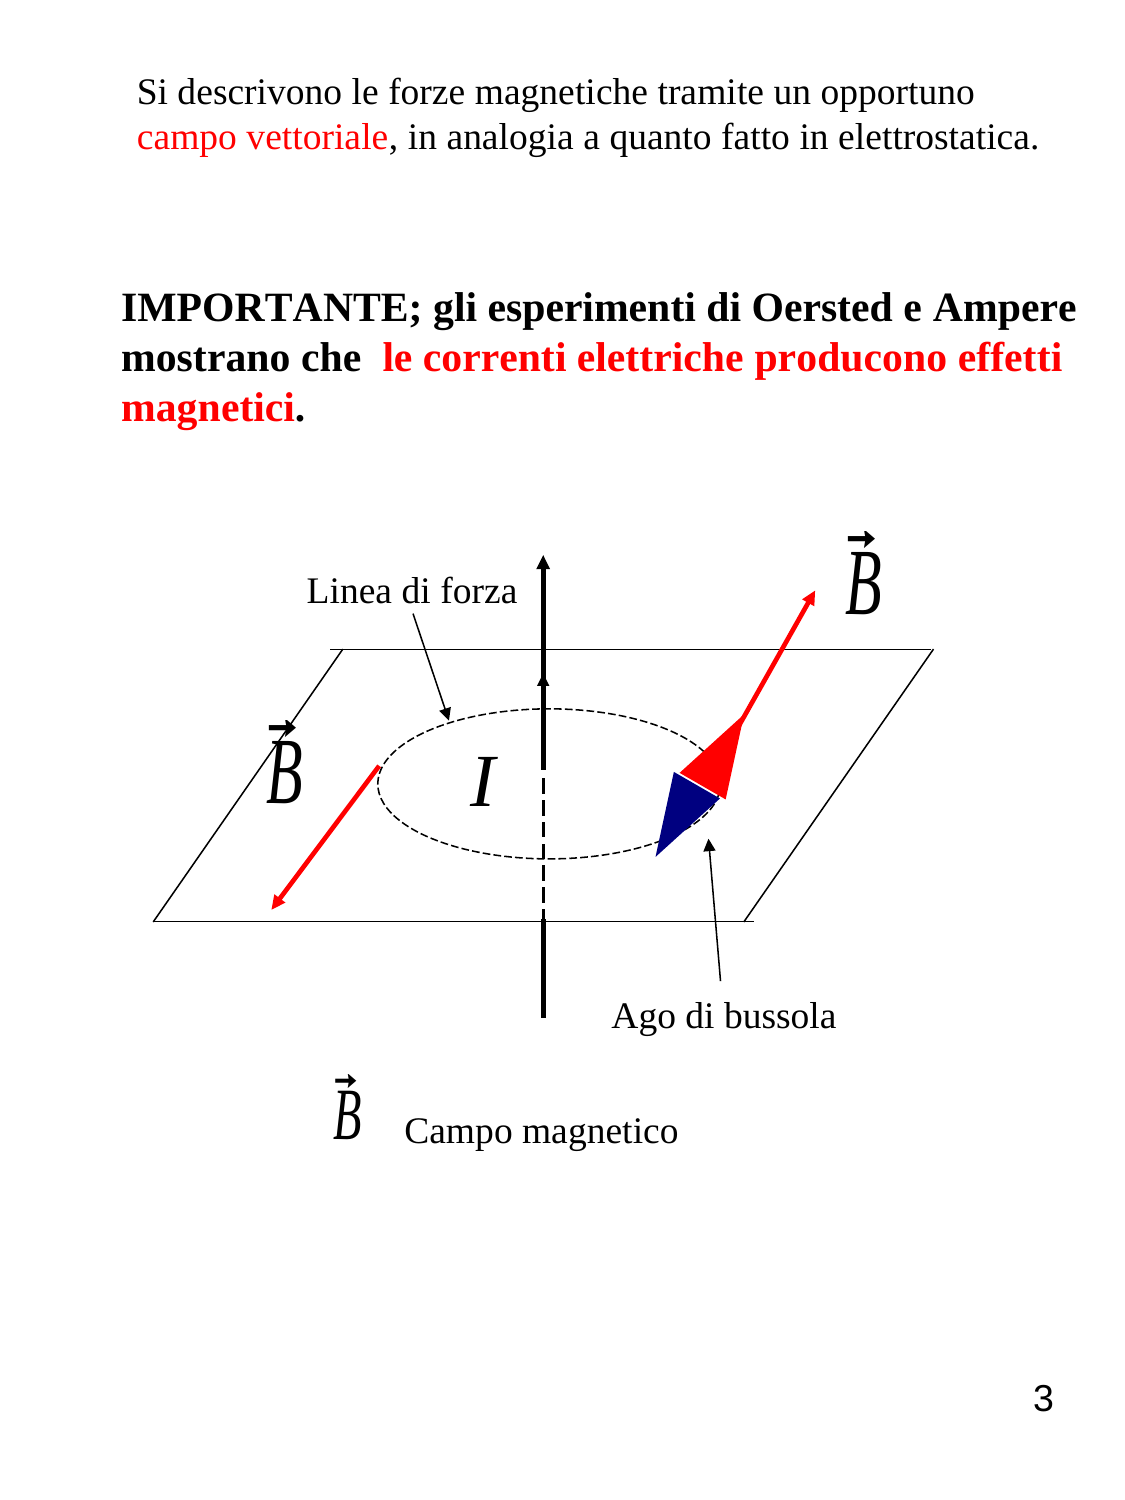

Si descrivono le forze magnetiche tramite un opportuno
campo vettoriale, in analogia a quanto fatto in elettrostatica.
IMPORTANTE; gli esperimenti di Oersted e Ampere
mostrano che le correnti elettriche producono effetti
magnetici.
Linea di forza
 Ago di bussola
Campo magnetico
P15 Magnetismo
3